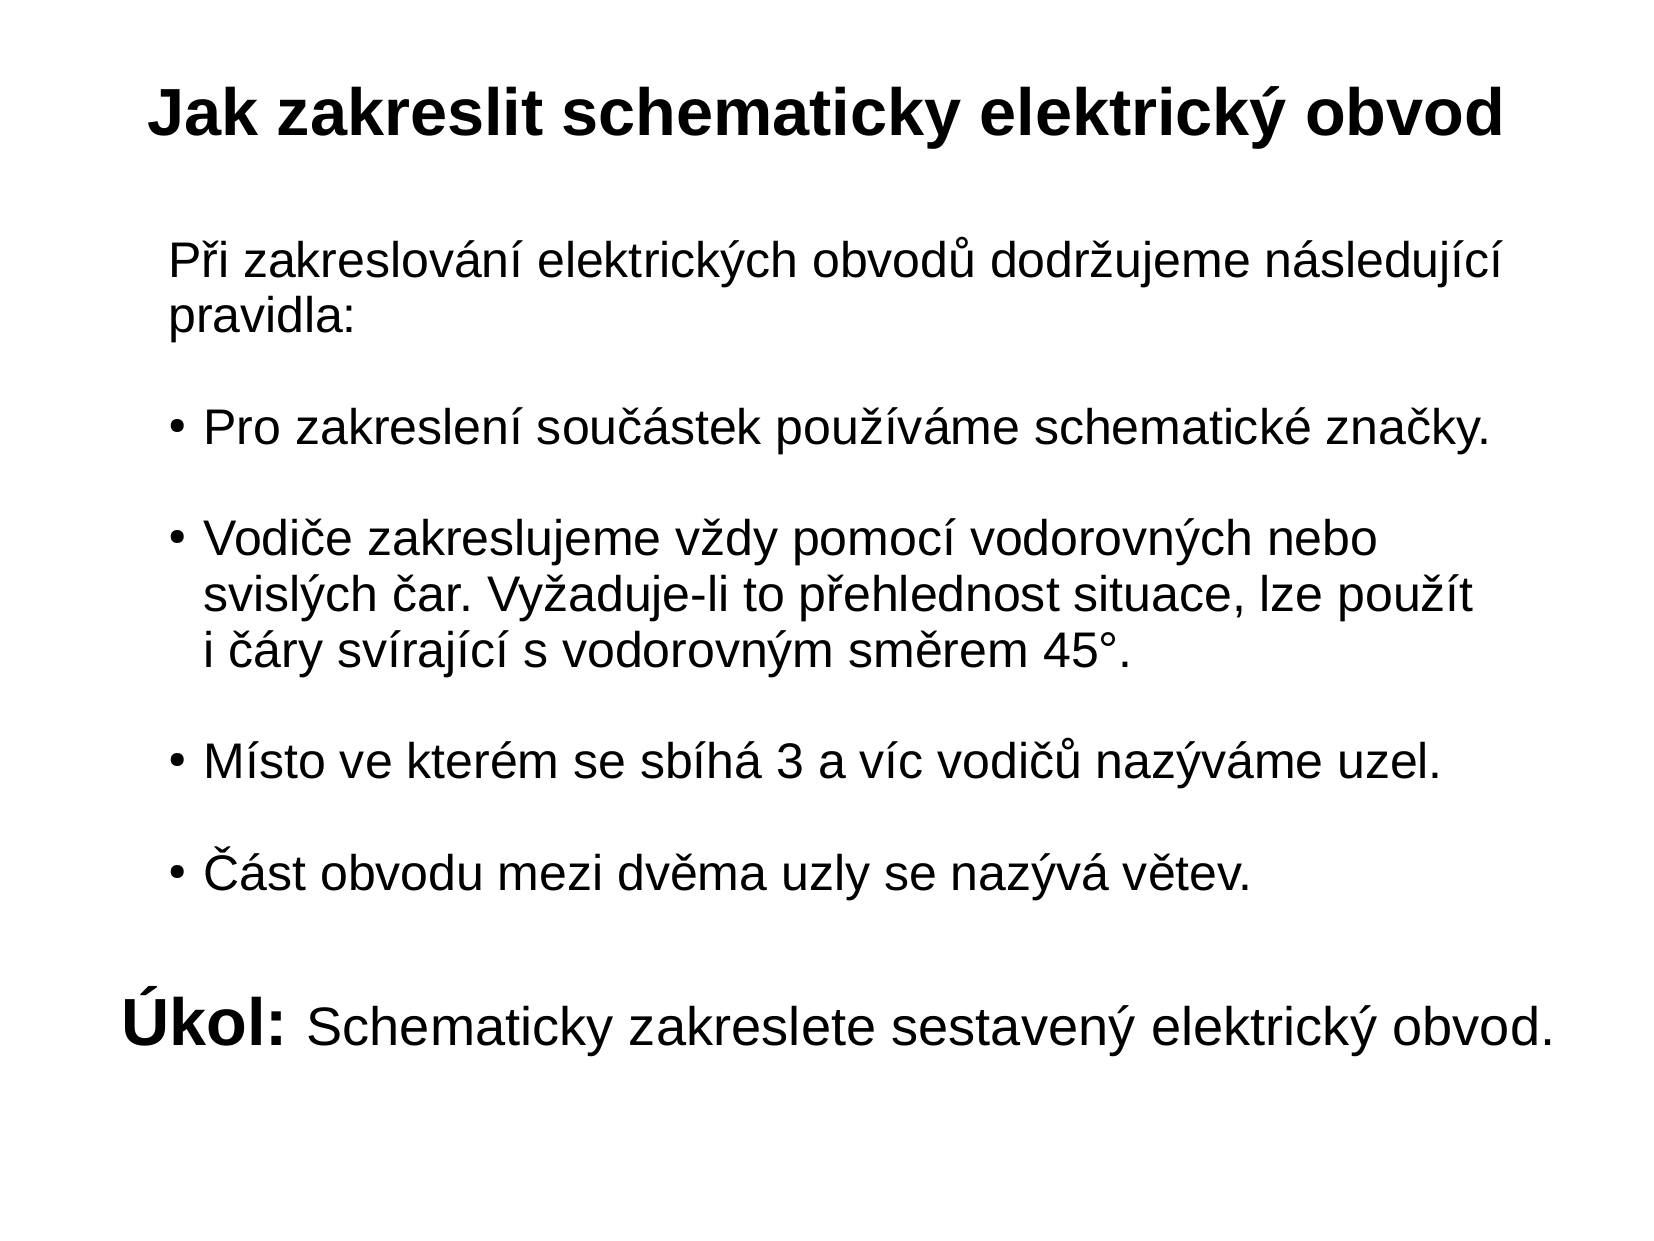

# Jak zakreslit schematicky elektrický obvod
Při zakreslování elektrických obvodů dodržujeme následující
pravidla:
Pro zakreslení součástek používáme schematické značky.
Vodiče zakreslujeme vždy pomocí vodorovných nebo svislých čar. Vyžaduje-li to přehlednost situace, lze použít i čáry svírající s vodorovným směrem 45°.
Místo ve kterém se sbíhá 3 a víc vodičů nazýváme uzel.
Část obvodu mezi dvěma uzly se nazývá větev.
Úkol: Schematicky zakreslete sestavený elektrický obvod.